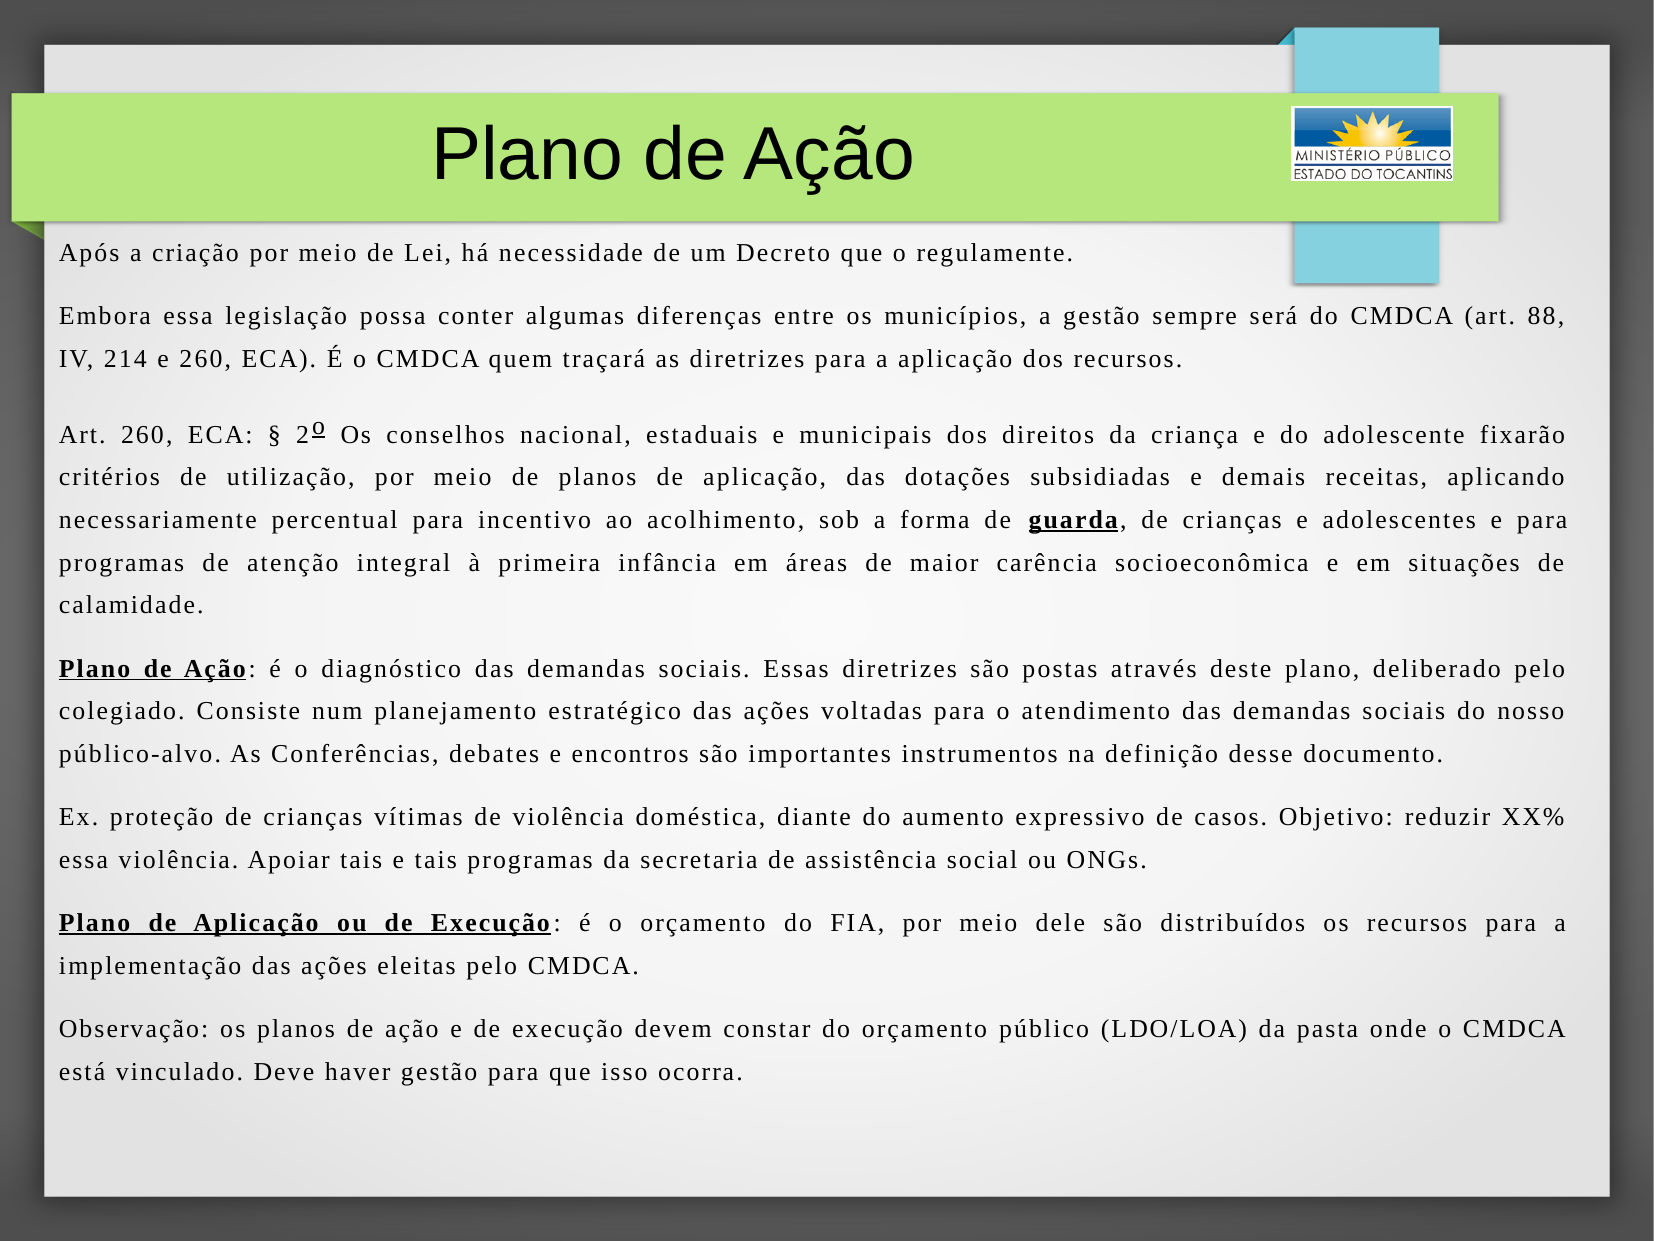

# Plano de Ação
Após a criação por meio de Lei, há necessidade de um Decreto que o regulamente.
Embora essa legislação possa conter algumas diferenças entre os municípios, a gestão sempre será do CMDCA (art. 88, IV, 214 e 260, ECA). É o CMDCA quem traçará as diretrizes para a aplicação dos recursos.
Art. 260, ECA: § 2o Os conselhos nacional, estaduais e municipais dos direitos da criança e do adolescente fixarão critérios de utilização, por meio de planos de aplicação, das dotações subsidiadas e demais receitas, aplicando necessariamente percentual para incentivo ao acolhimento, sob a forma de guarda, de crianças e adolescentes e para programas de atenção integral à primeira infância em áreas de maior carência socioeconômica e em situações de calamidade.
Plano de Ação: é o diagnóstico das demandas sociais. Essas diretrizes são postas através deste plano, deliberado pelo colegiado. Consiste num planejamento estratégico das ações voltadas para o atendimento das demandas sociais do nosso público-alvo. As Conferências, debates e encontros são importantes instrumentos na definição desse documento.
Ex. proteção de crianças vítimas de violência doméstica, diante do aumento expressivo de casos. Objetivo: reduzir XX% essa violência. Apoiar tais e tais programas da secretaria de assistência social ou ONGs.
Plano de Aplicação ou de Execução: é o orçamento do FIA, por meio dele são distribuídos os recursos para a implementação das ações eleitas pelo CMDCA.
Observação: os planos de ação e de execução devem constar do orçamento público (LDO/LOA) da pasta onde o CMDCA está vinculado. Deve haver gestão para que isso ocorra.